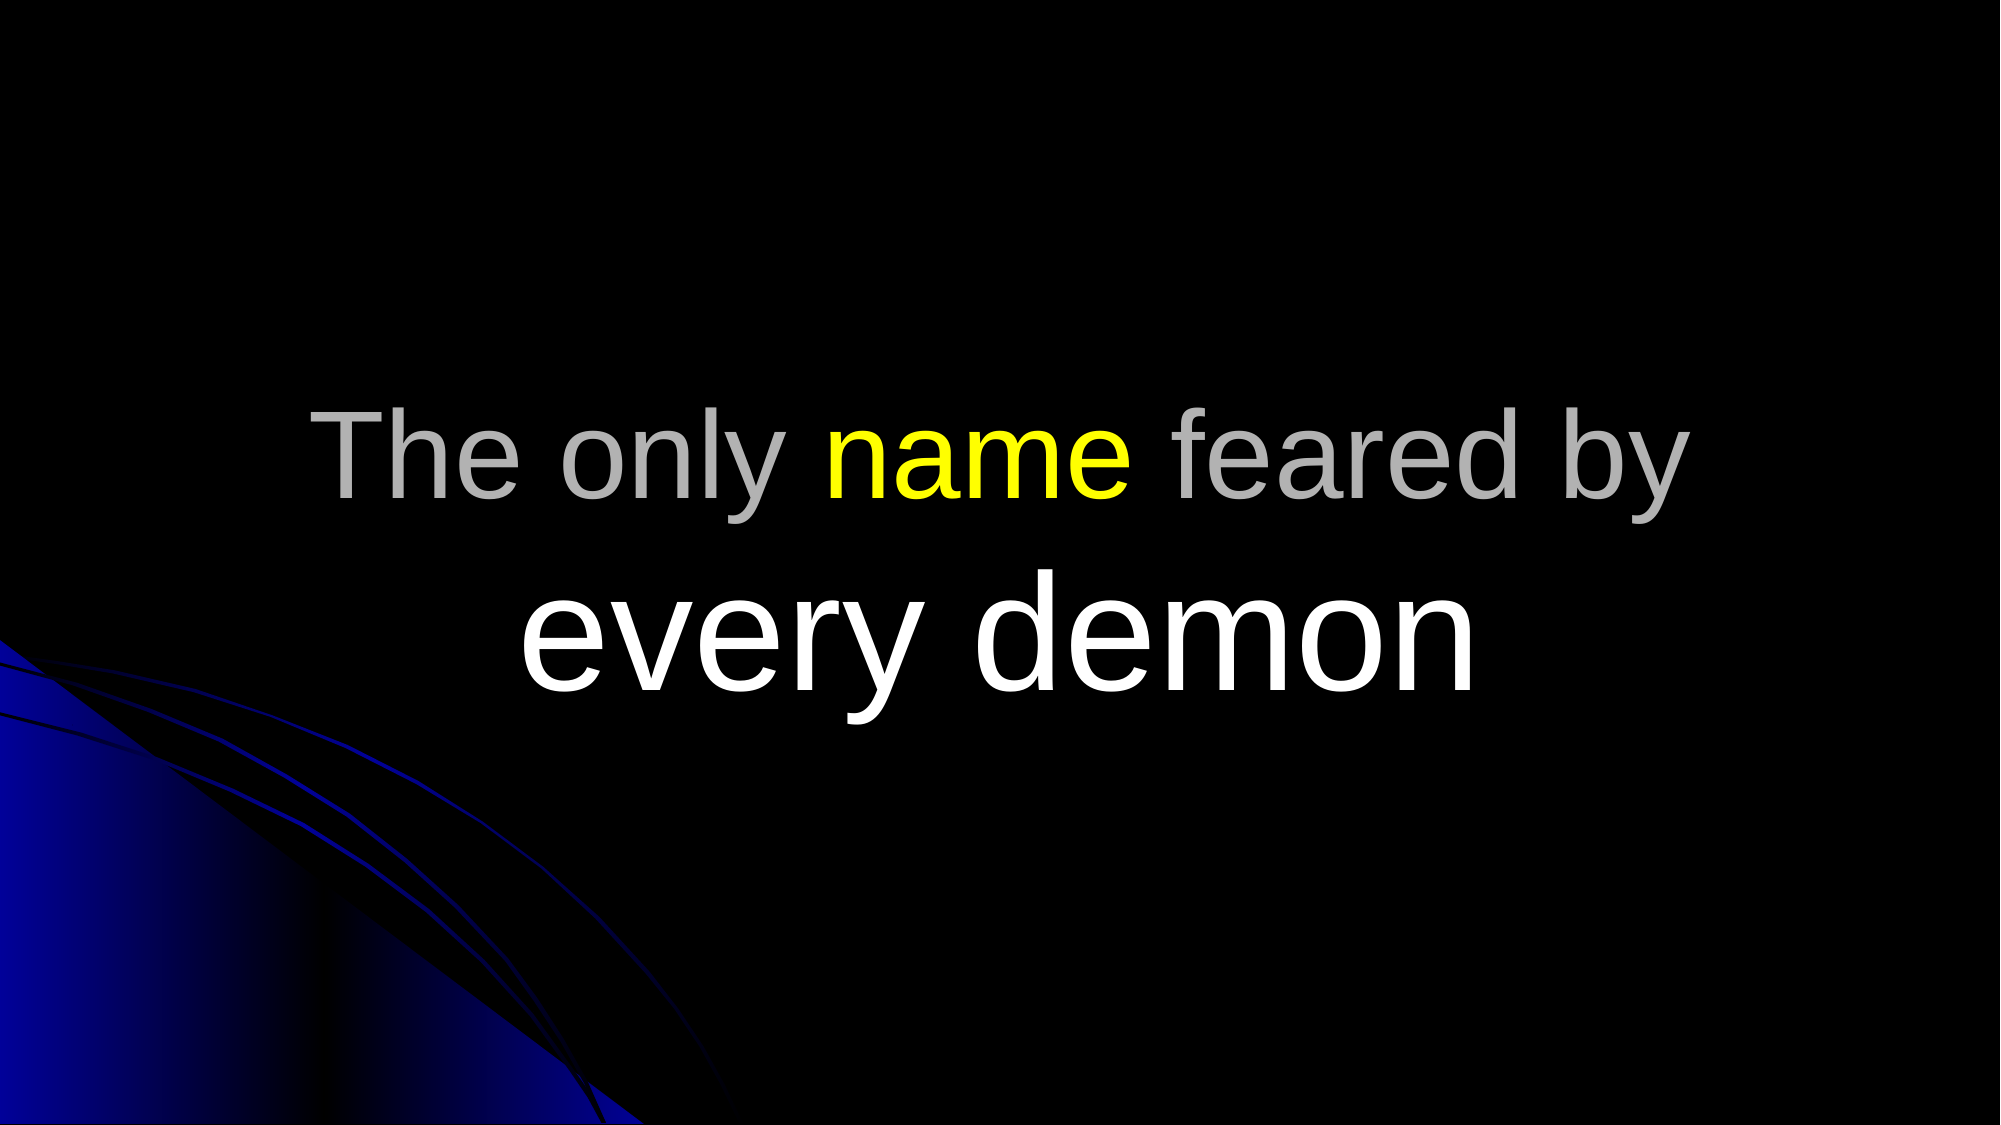

# The only name feared by every demon